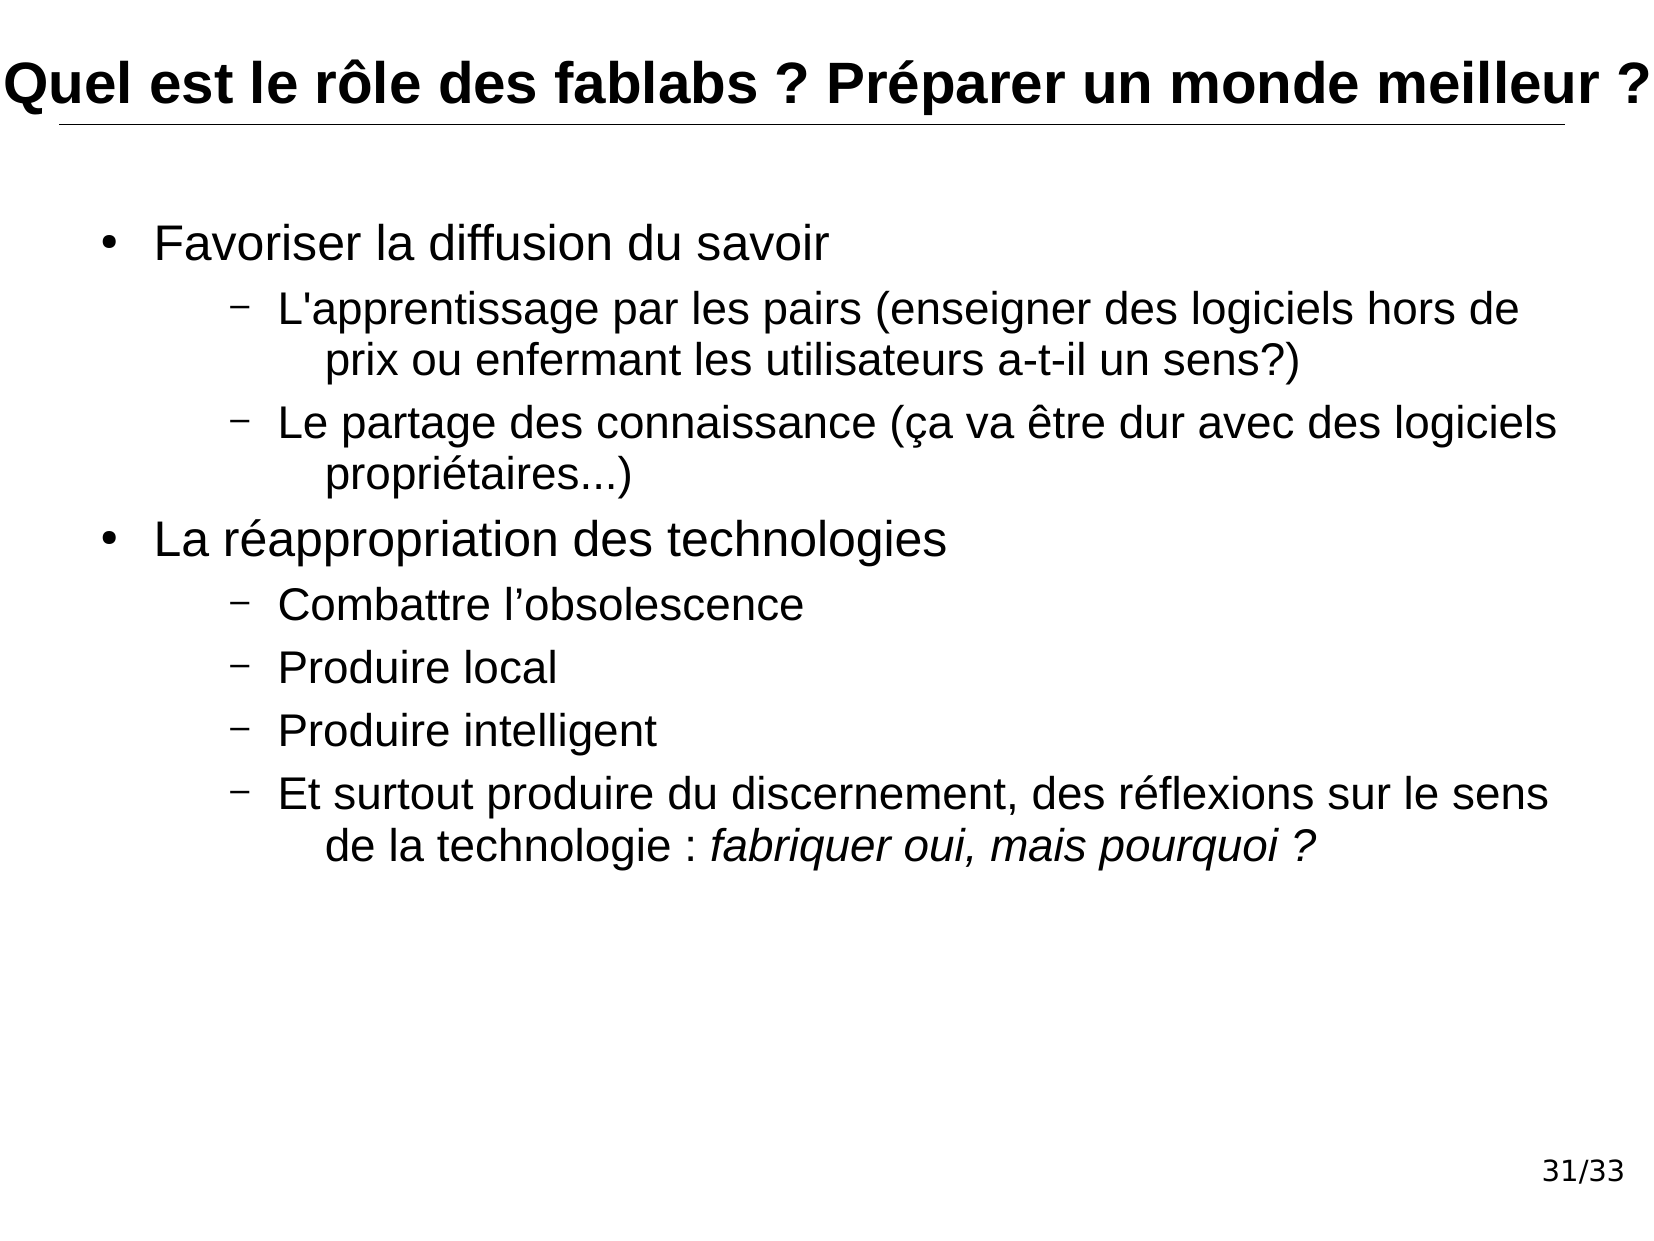

# Quel est le rôle des fablabs ? Préparer un monde meilleur ?
Favoriser la diffusion du savoir
L'apprentissage par les pairs (enseigner des logiciels hors de prix ou enfermant les utilisateurs a-t-il un sens?)
Le partage des connaissance (ça va être dur avec des logiciels propriétaires...)
La réappropriation des technologies
Combattre l’obsolescence
Produire local
Produire intelligent
Et surtout produire du discernement, des réflexions sur le sens de la technologie : fabriquer oui, mais pourquoi ?
31